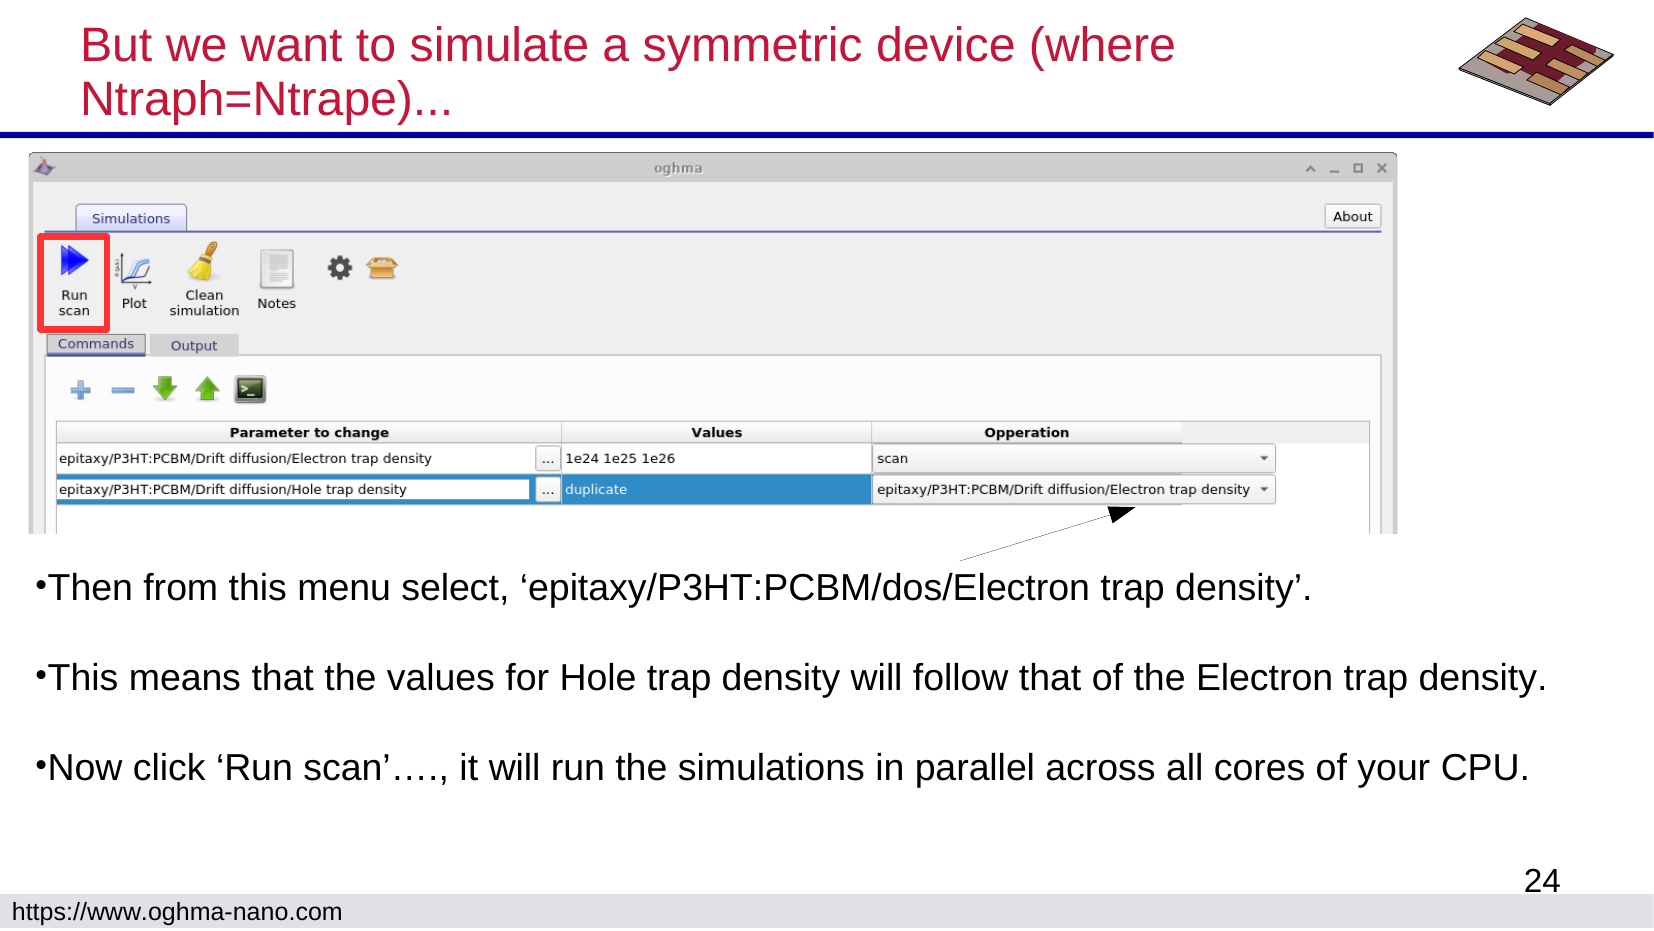

# But we want to simulate a symmetric device (where Ntraph=Ntrape)...
Then from this menu select, ‘epitaxy/P3HT:PCBM/dos/Electron trap density’.
This means that the values for Hole trap density will follow that of the Electron trap density.
Now click ‘Run scan’…., it will run the simulations in parallel across all cores of your CPU.